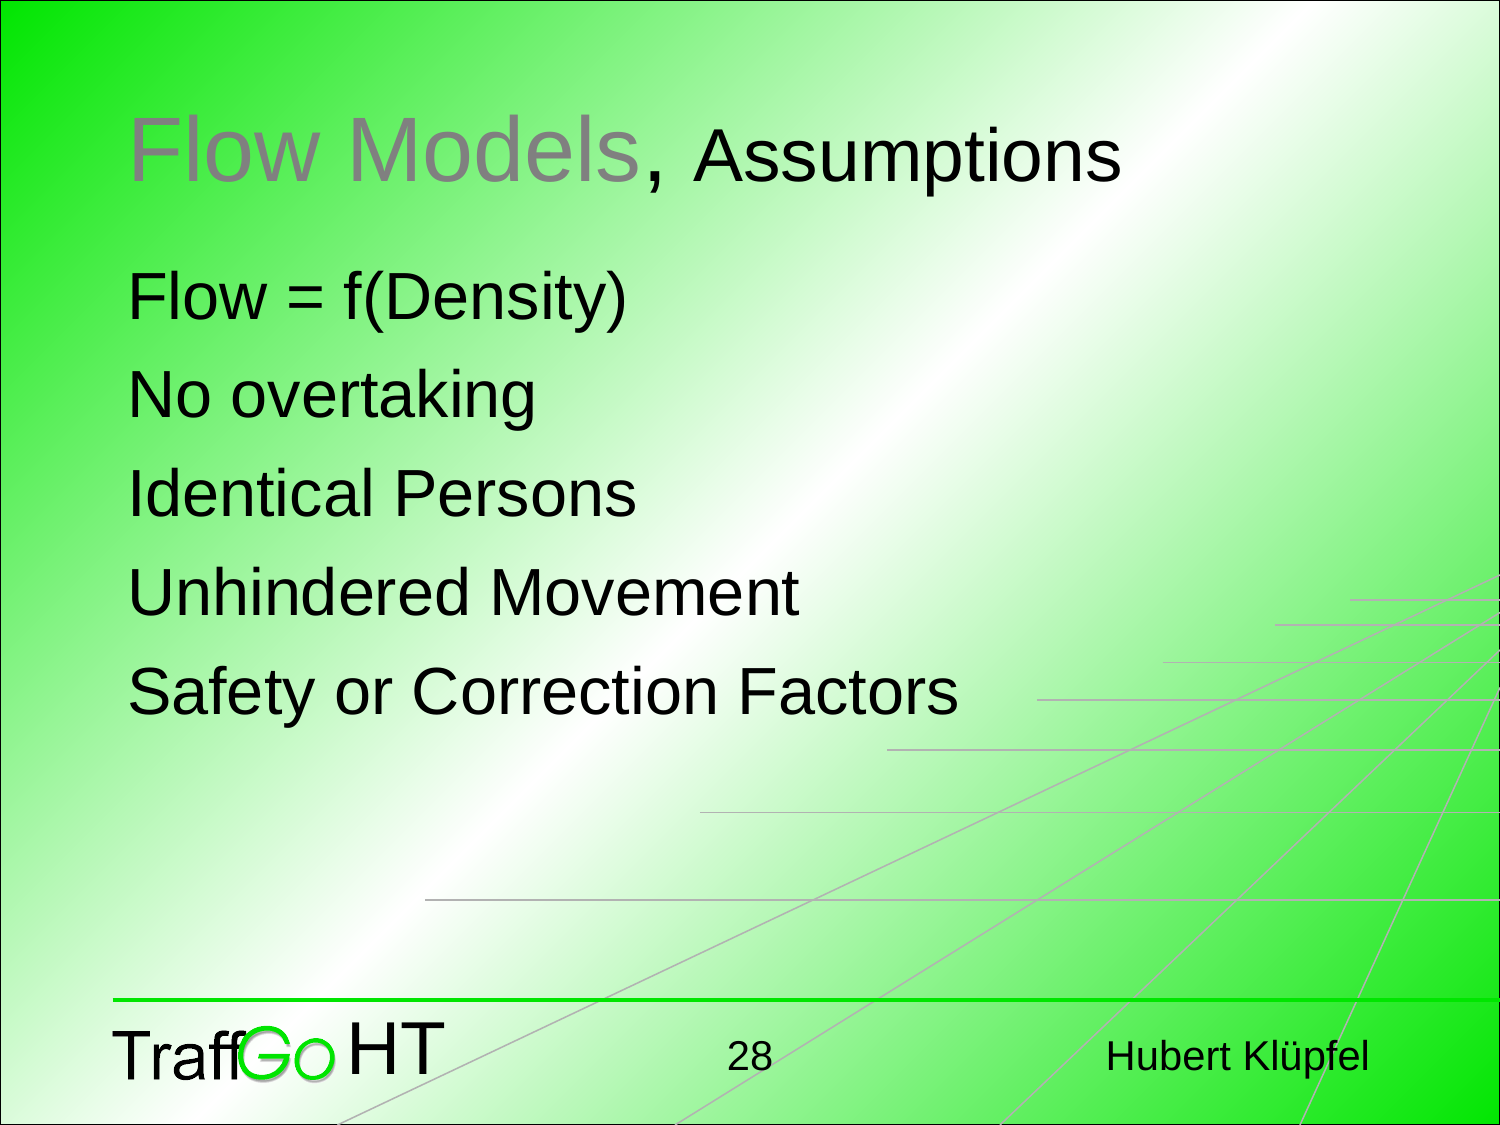

# Flow Models, Assumptions
Flow = f(Density)
No overtaking
Identical Persons
Unhindered Movement
Safety or Correction Factors